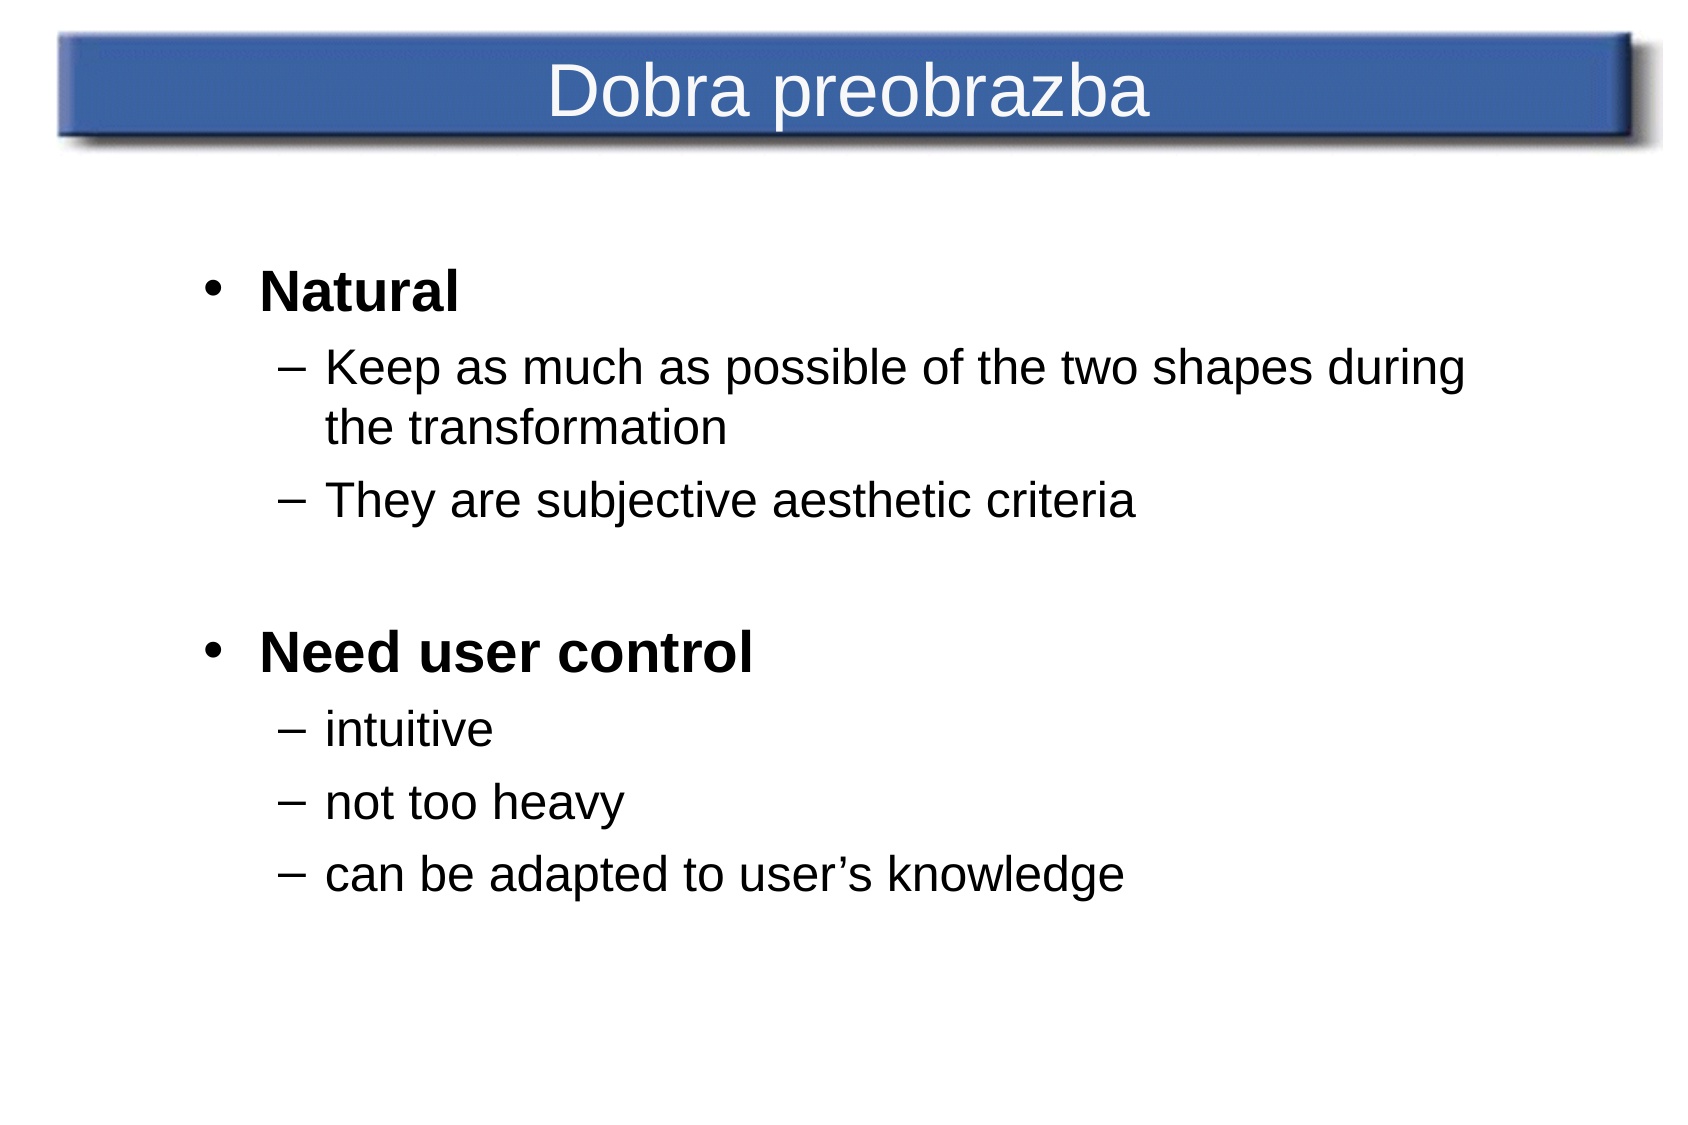

# Dobra preobrazba
Natural
Keep as much as possible of the two shapes during the transformation
They are subjective aesthetic criteria
Need user control
intuitive
not too heavy
can be adapted to user’s knowledge